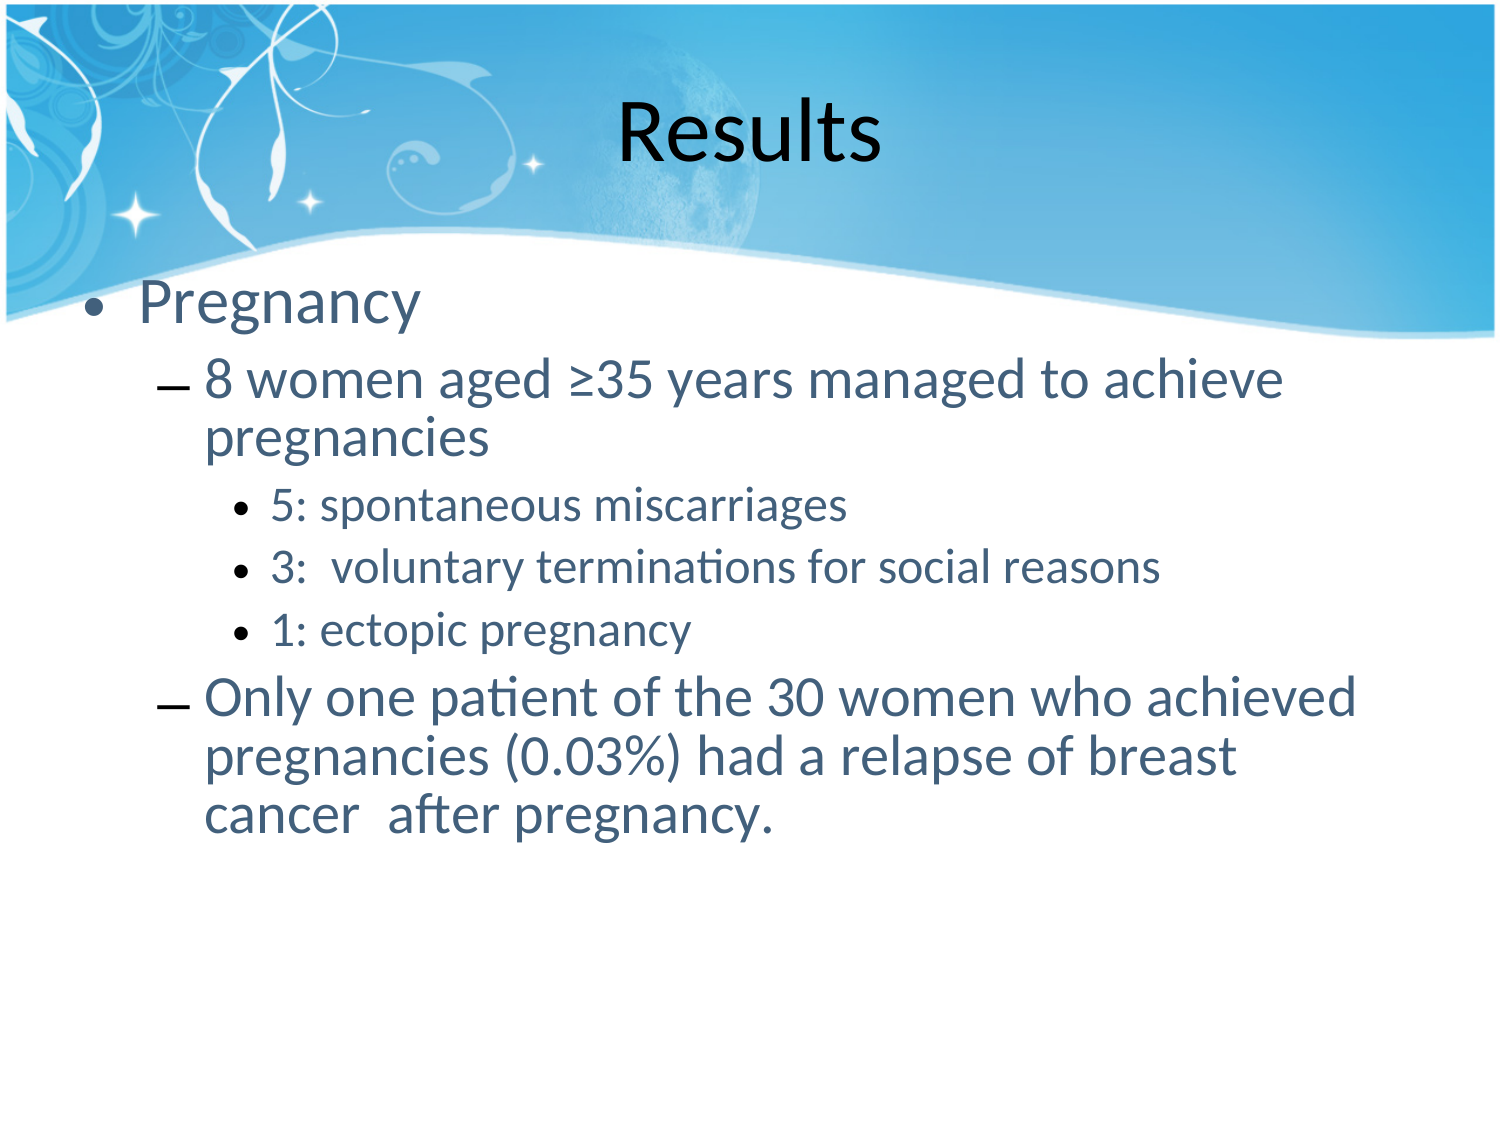

# Results
Pregnancy
8 women aged ≥35 years managed to achieve pregnancies
5: spontaneous miscarriages
3: voluntary terminations for social reasons
1: ectopic pregnancy
Only one patient of the 30 women who achieved pregnancies (0.03%) had a relapse of breast cancer after pregnancy.